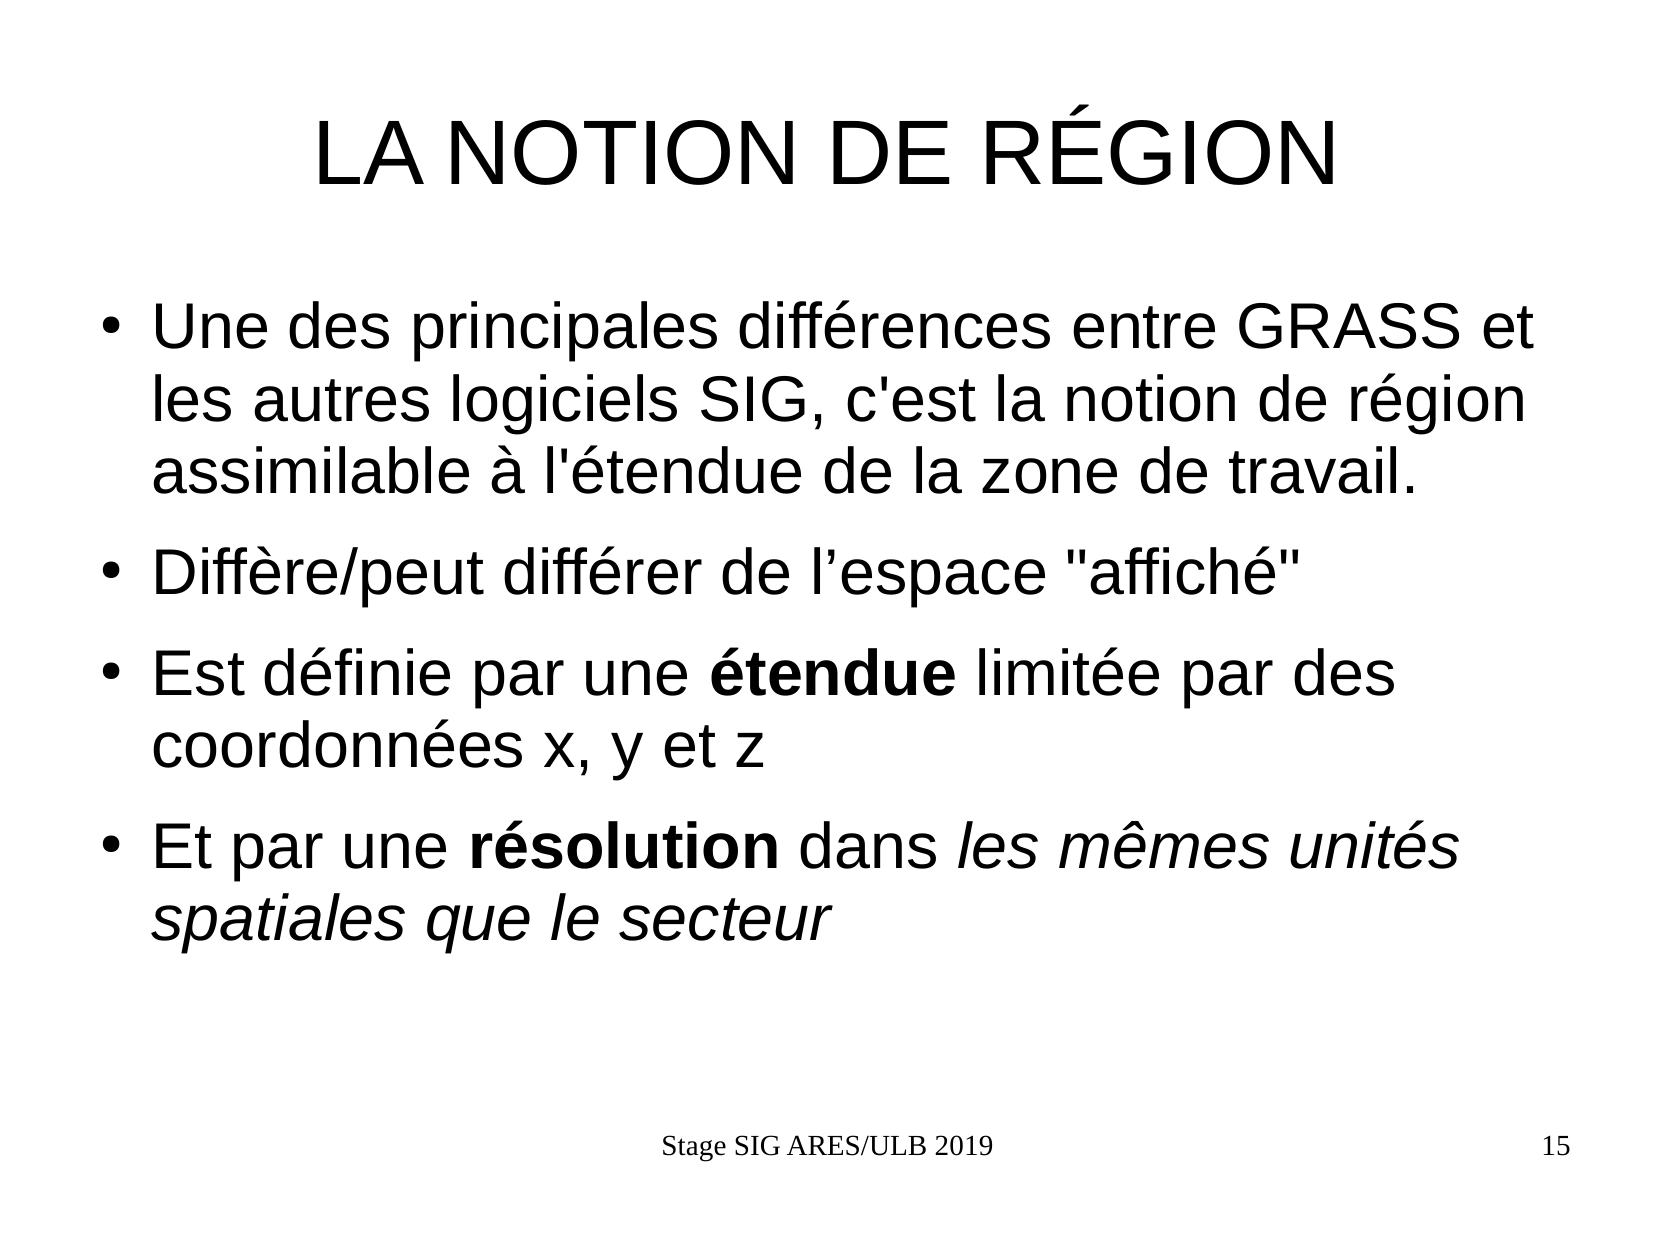

# LA NOTION DE RÉGION
Une des principales différences entre GRASS et les autres logiciels SIG, c'est la notion de région assimilable à l'étendue de la zone de travail.
Diffère/peut différer de l’espace "affiché"
Est définie par une étendue limitée par des coordonnées x, y et z
Et par une résolution dans les mêmes unités spatiales que le secteur
Stage SIG ARES/ULB 2019
15